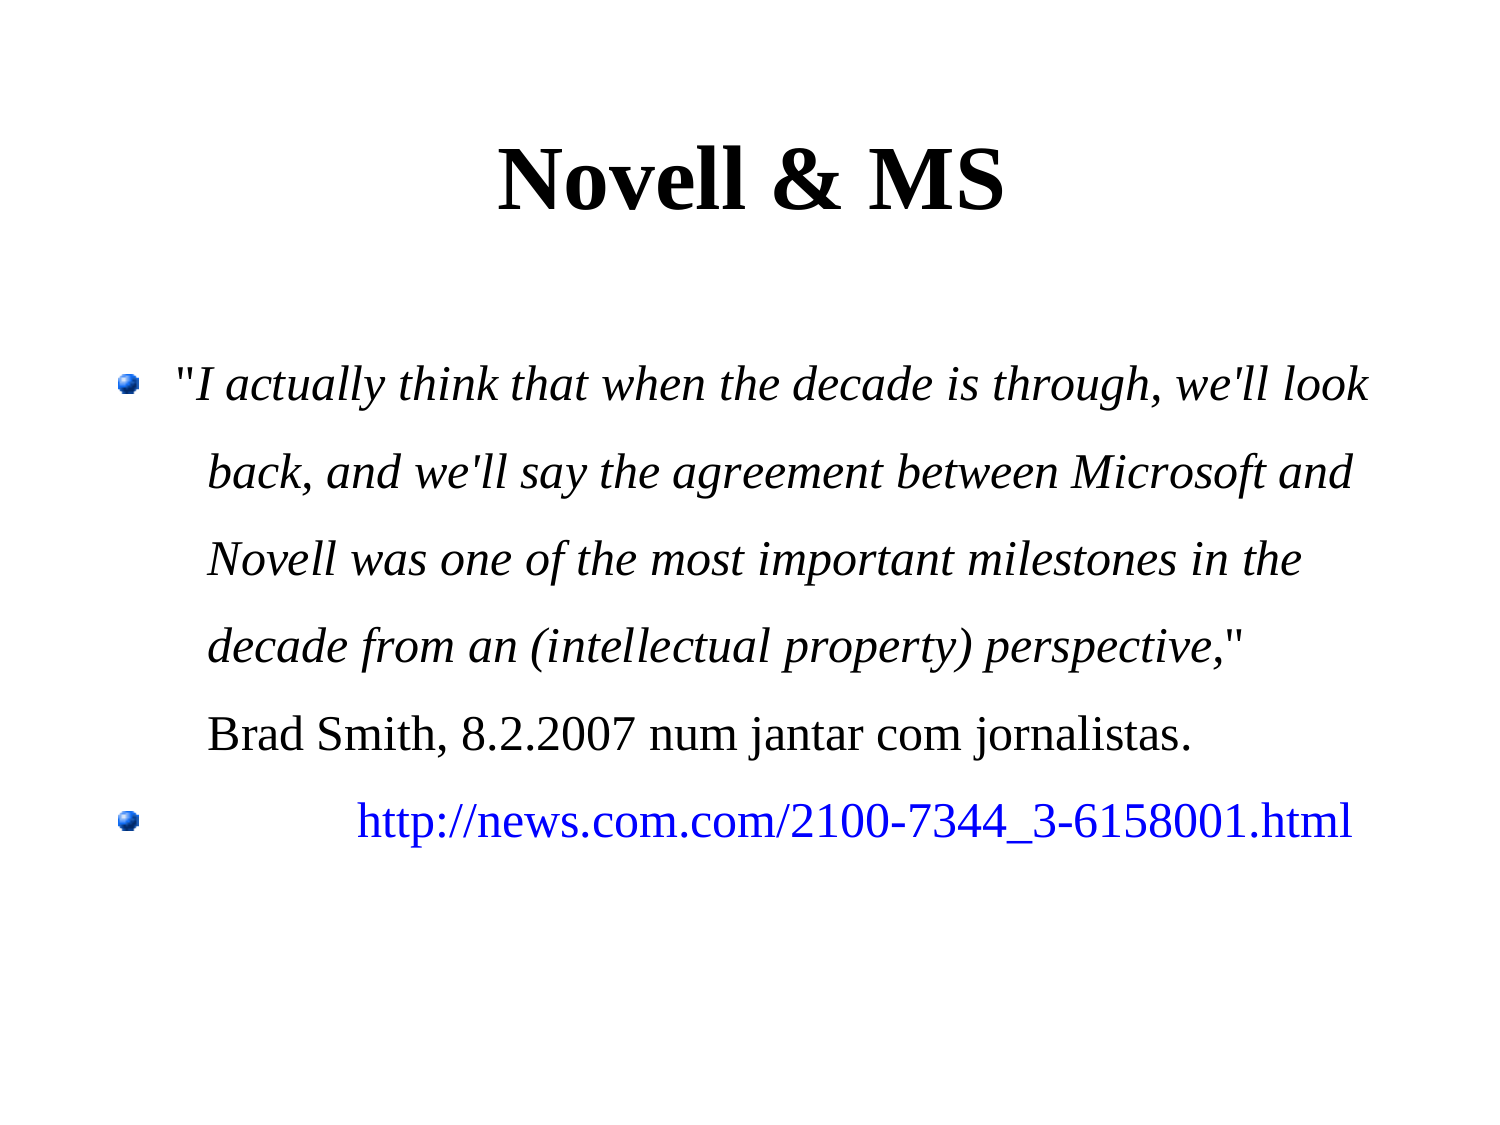

# Novell & MS
 "I actually think that when the decade is through, we'll look back, and we'll say the agreement between Microsoft and Novell was one of the most important milestones in the decade from an (intellectual property) perspective,"
Brad Smith, 8.2.2007 num jantar com jornalistas.
	http://news.com.com/2100-7344_3-6158001.html